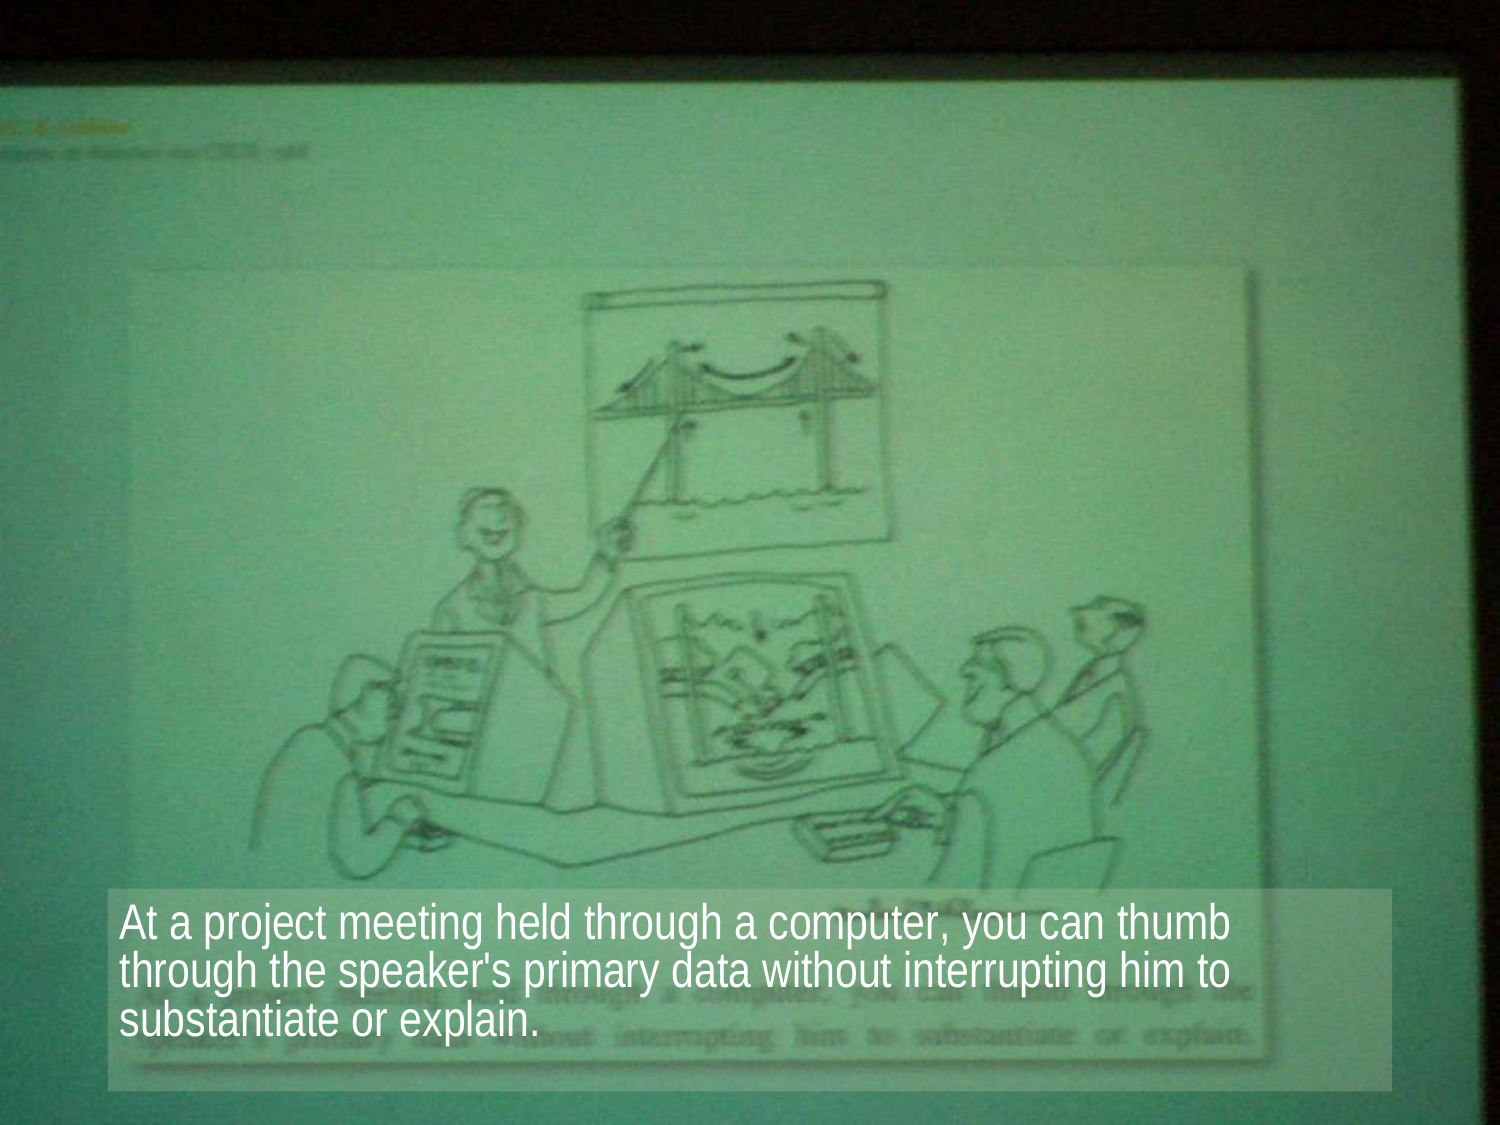

At a project meeting held through a computer, you can thumb through the speaker's primary data without interrupting him to substantiate or explain.